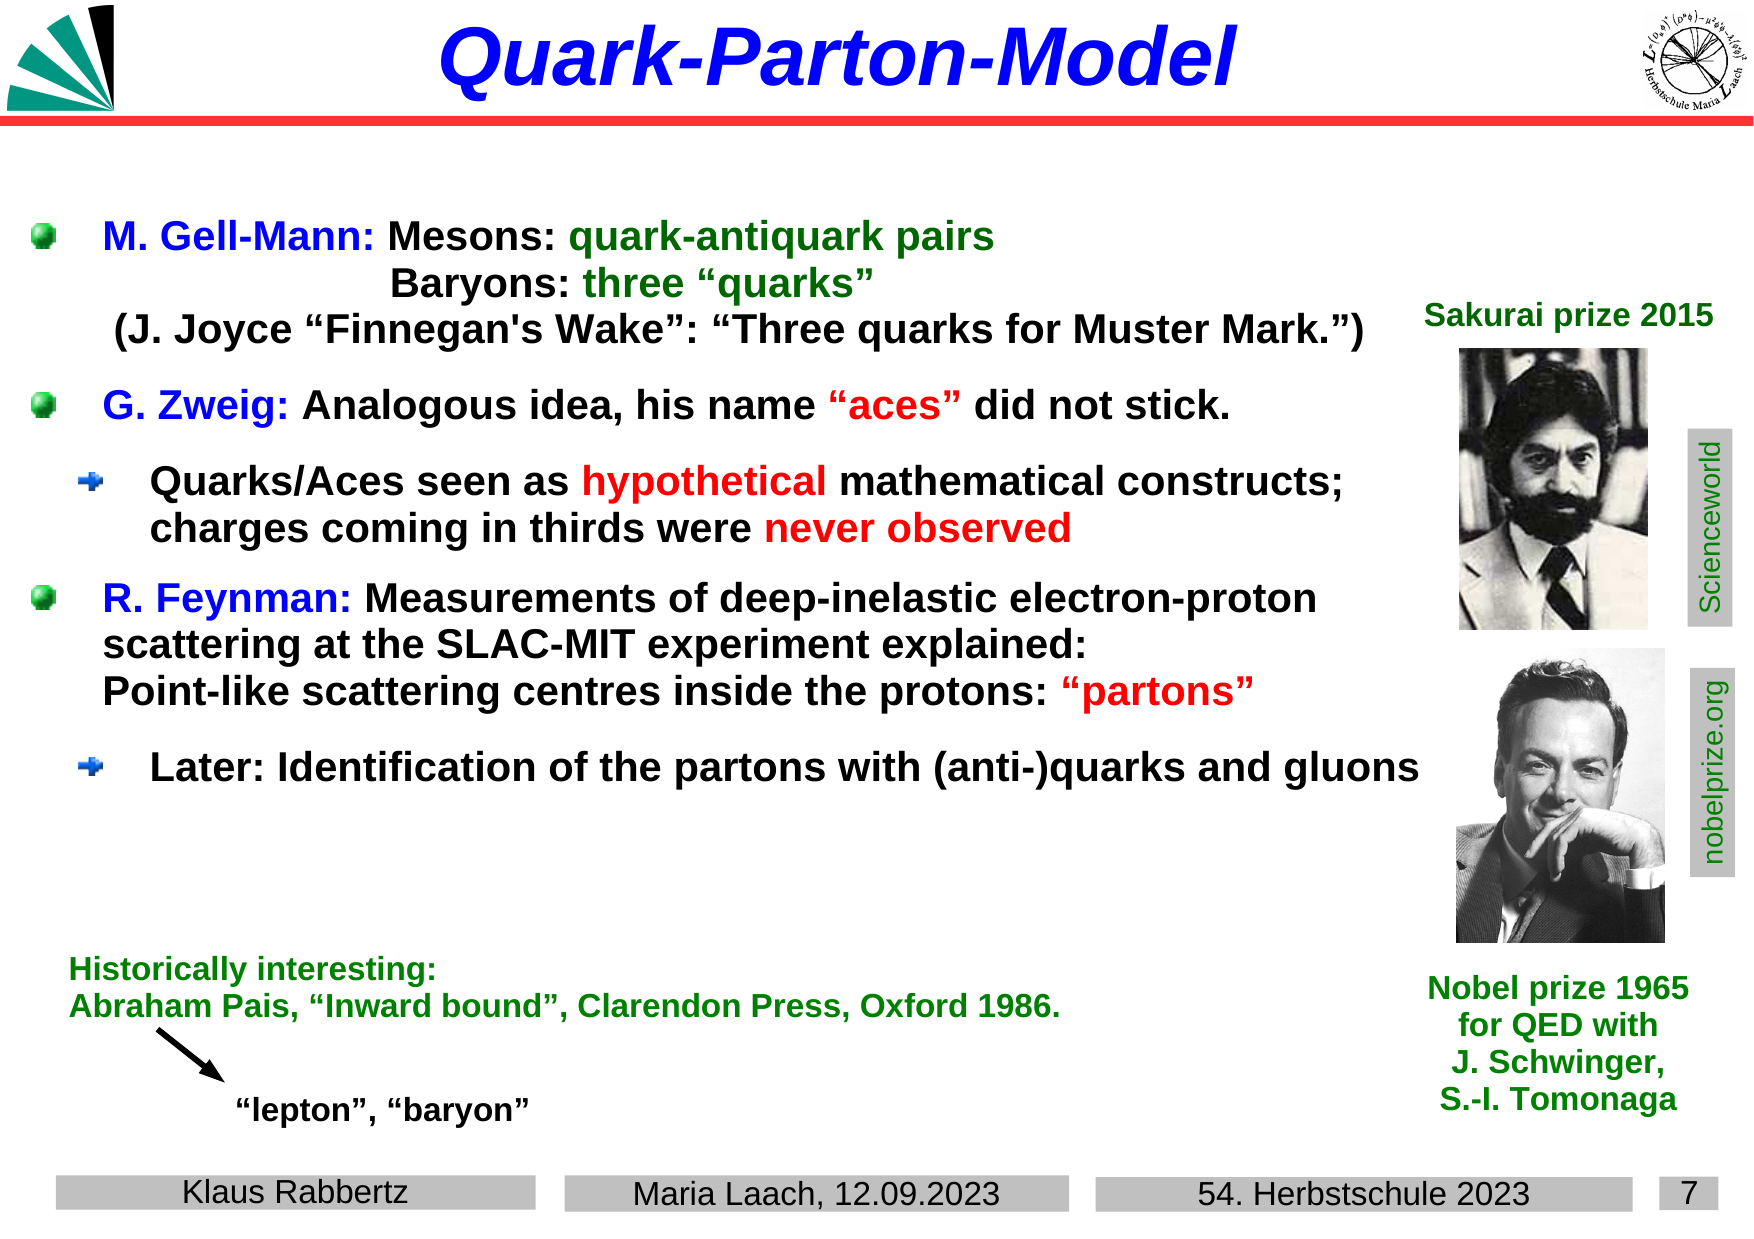

# Quark-Parton-Model
M. Gell-Mann: Mesons: quark-antiquark pairs Baryons: three “quarks” (J. Joyce “Finnegan's Wake”: “Three quarks for Muster Mark.”)
G. Zweig: Analogous idea, his name “aces” did not stick.
Quarks/Aces seen as hypothetical mathematical constructs; charges coming in thirds were never observed
R. Feynman: Measurements of deep-inelastic electron-proton scattering at the SLAC-MIT experiment explained: Point-like scattering centres inside the protons: “partons”
Later: Identification of the partons with (anti-)quarks and gluons
Sakurai prize 2015
Scienceworld
nobelprize.org
Historically interesting:
Abraham Pais, “Inward bound”, Clarendon Press, Oxford 1986.
Nobel prize 1965
for QED with
J. Schwinger,
S.-I. Tomonaga
“lepton”, “baryon”